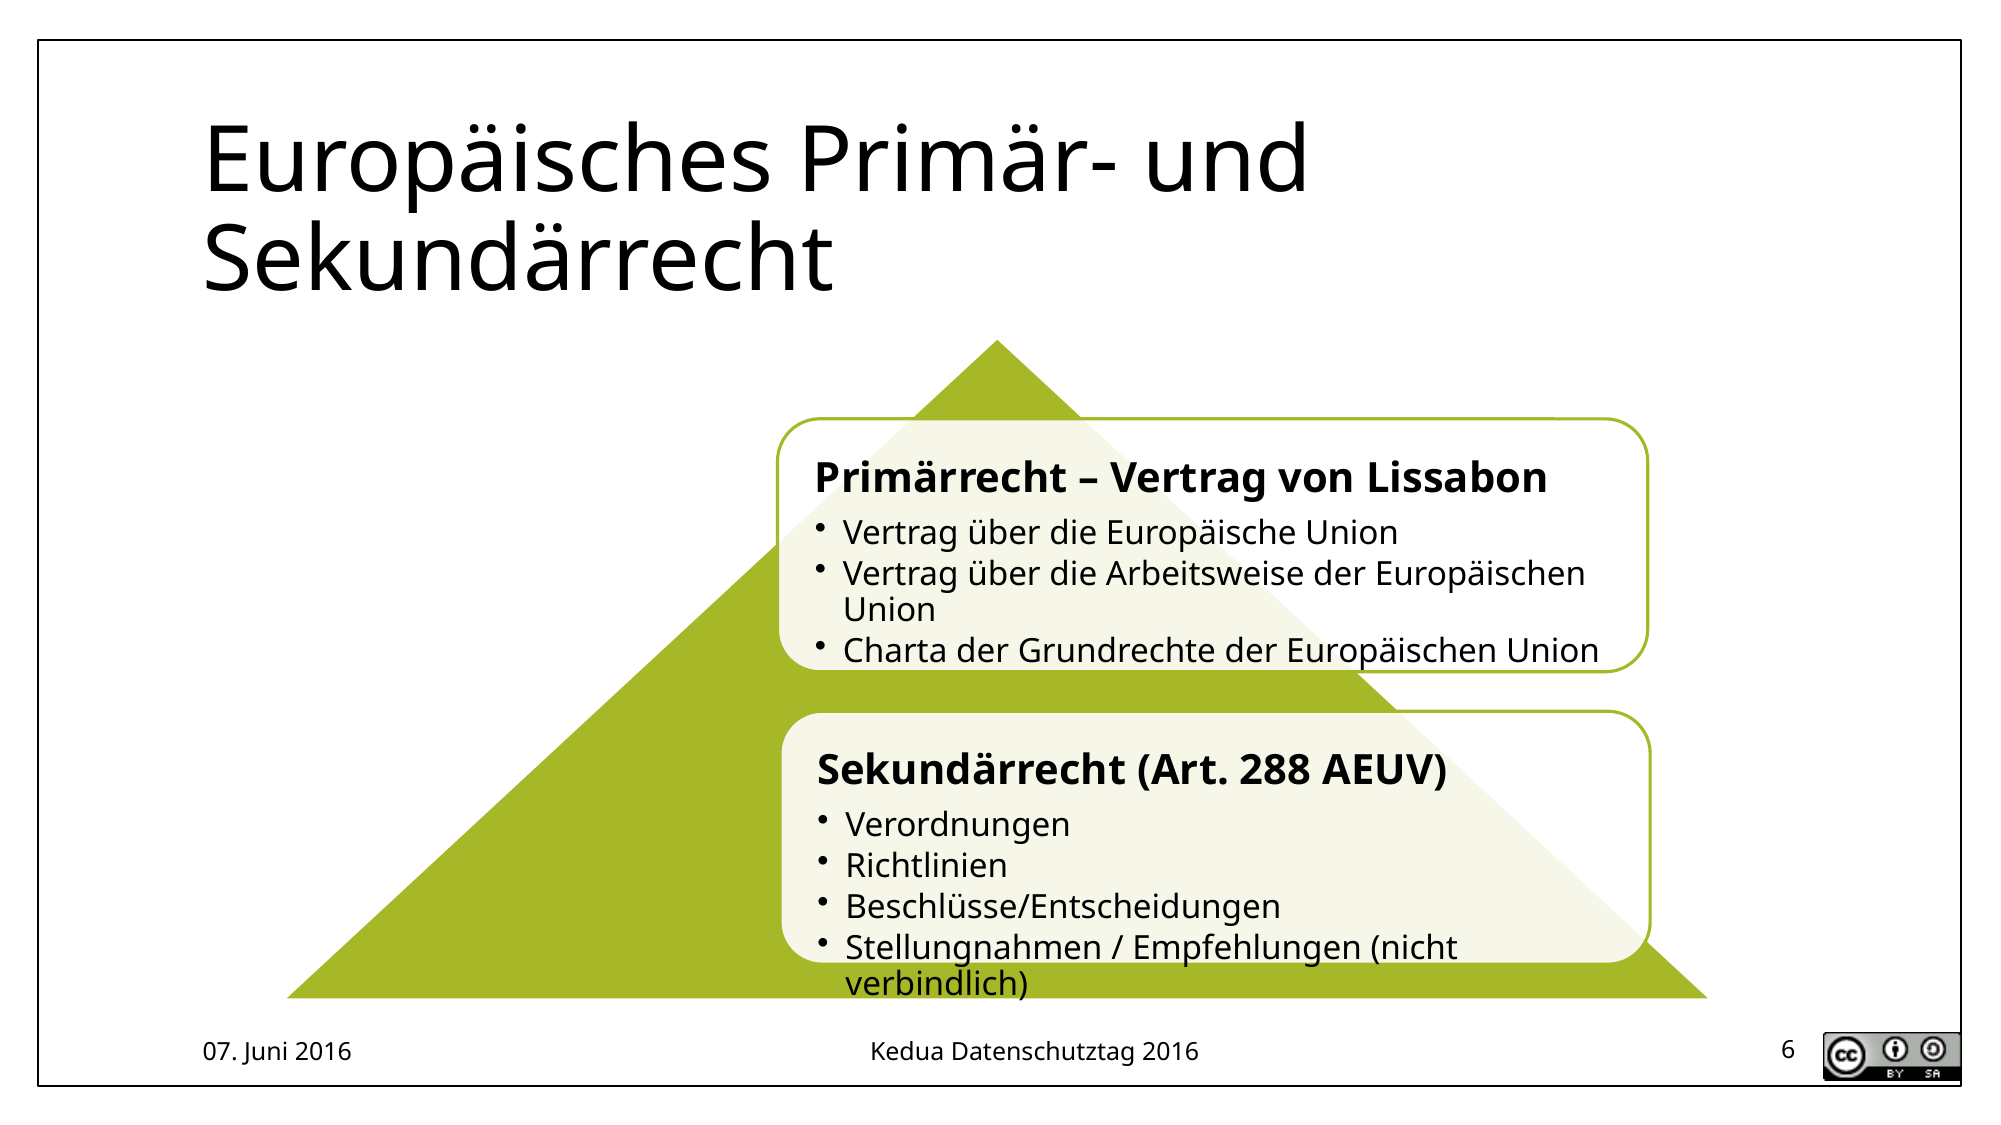

# Europäisches Primär- und Sekundärrecht
Primärrecht – Vertrag von Lissabon
Vertrag über die Europäische Union
Vertrag über die Arbeitsweise der Europäischen Union
Charta der Grundrechte der Europäischen Union
Sekundärrecht (Art. 288 AEUV)
Verordnungen
Richtlinien
Beschlüsse/Entscheidungen
Stellungnahmen / Empfehlungen (nicht verbindlich)
07. Juni 2016
Kedua Datenschutztag 2016